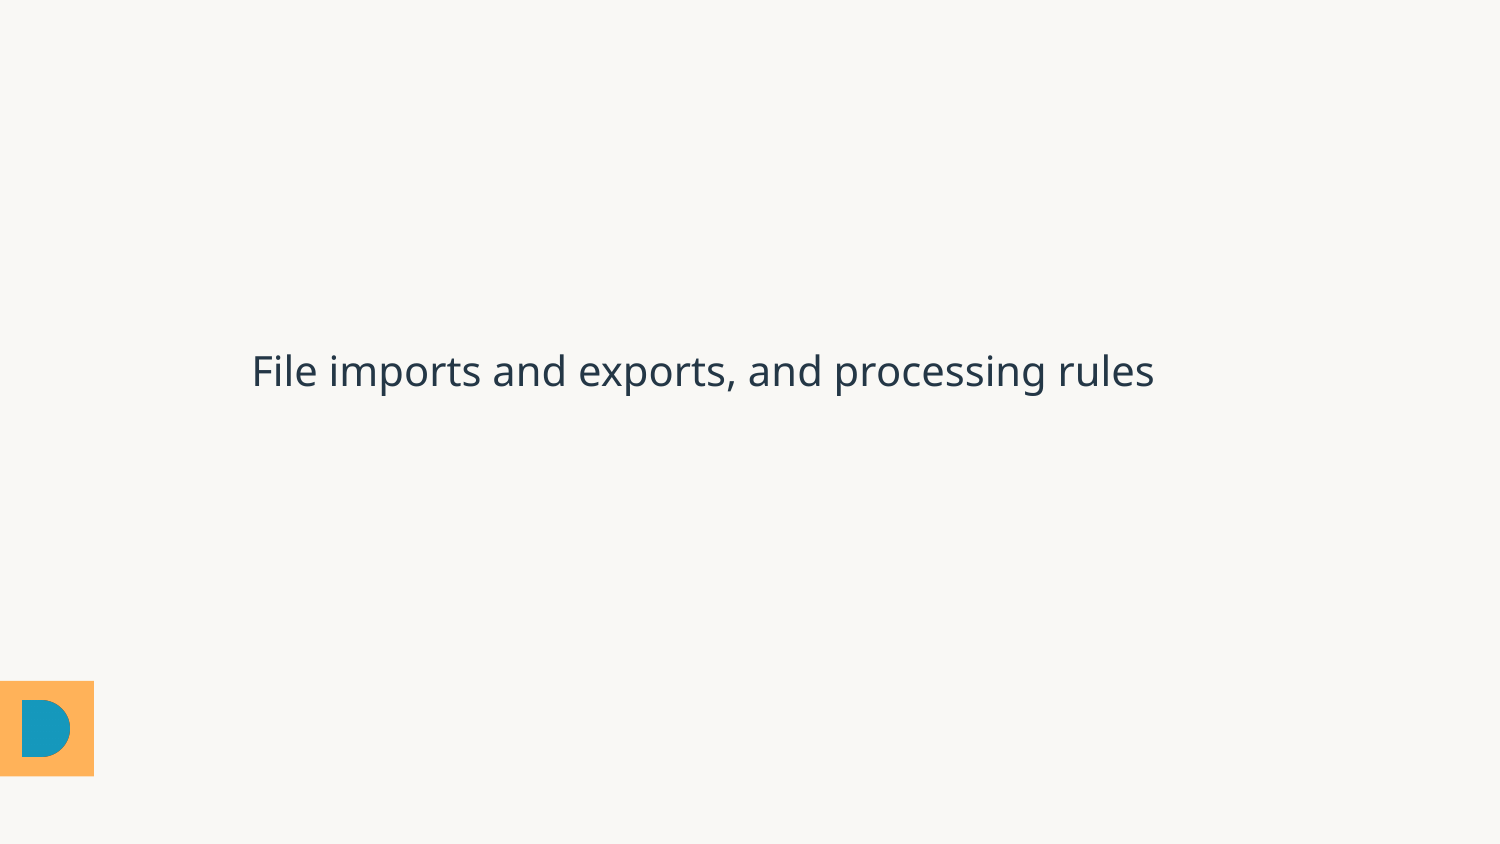

# File imports and exports, and processing rules